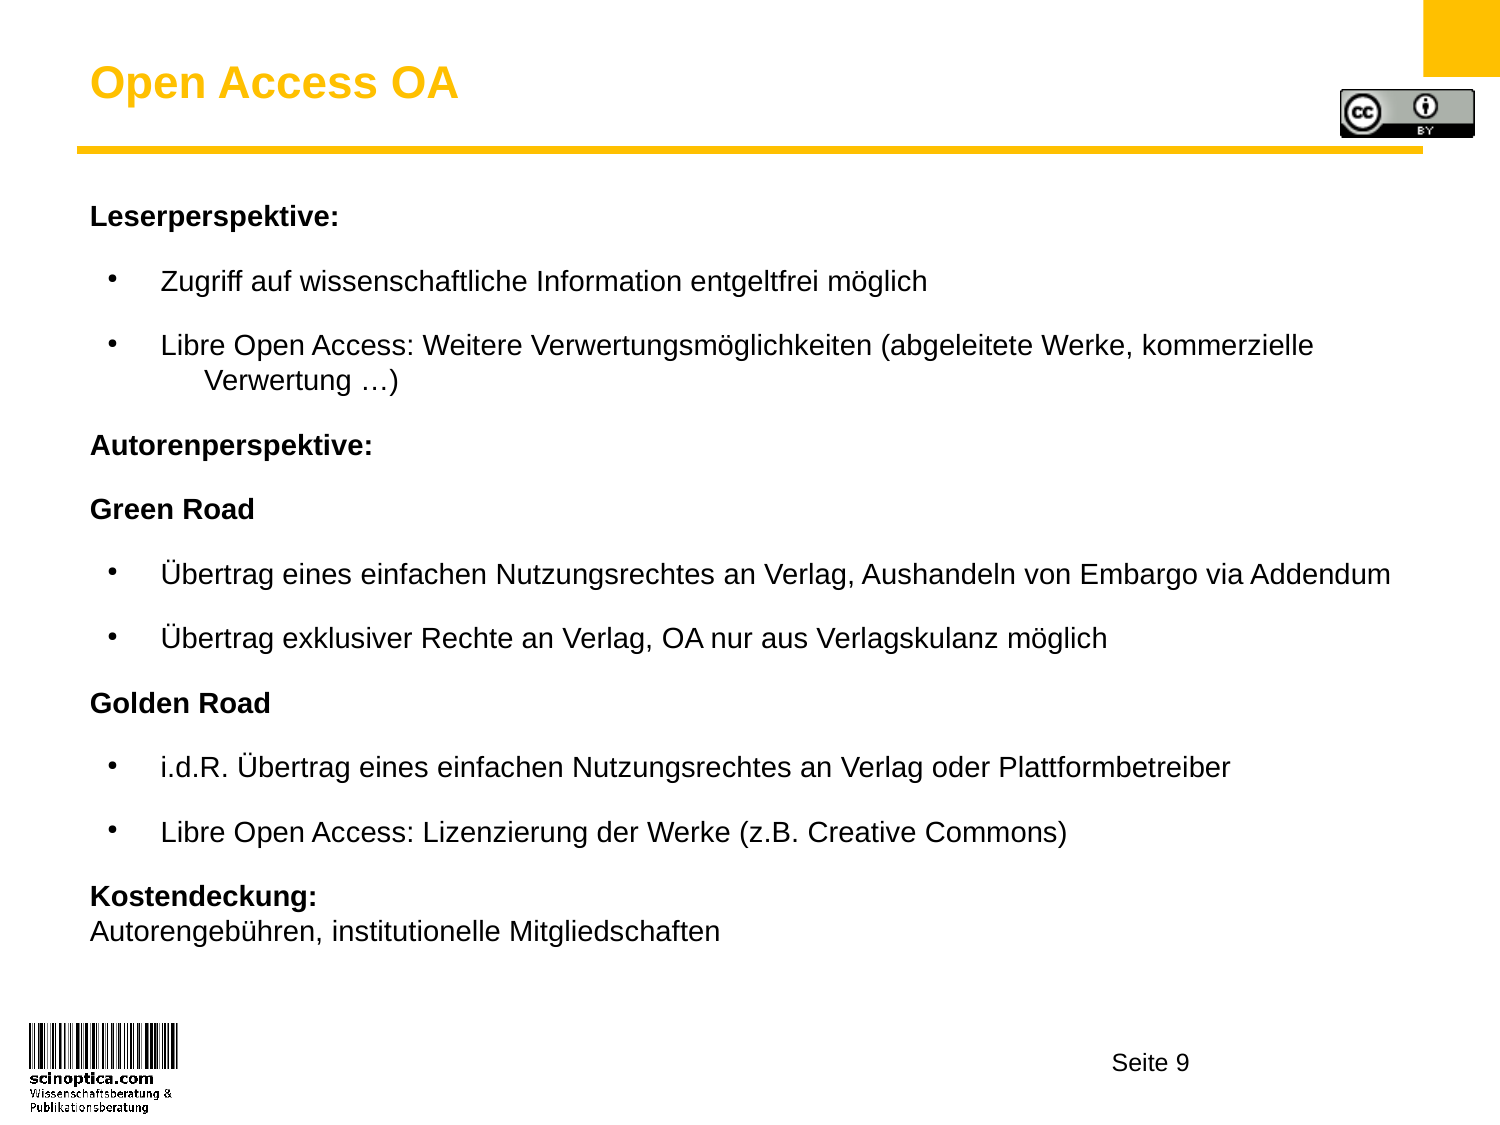

# Open Access OA
Leserperspektive:
Zugriff auf wissenschaftliche Information entgeltfrei möglich
Libre Open Access: Weitere Verwertungsmöglichkeiten (abgeleitete Werke, kommerzielle Verwertung …)
Autorenperspektive:
Green Road
Übertrag eines einfachen Nutzungsrechtes an Verlag, Aushandeln von Embargo via Addendum
Übertrag exklusiver Rechte an Verlag, OA nur aus Verlagskulanz möglich
Golden Road
i.d.R. Übertrag eines einfachen Nutzungsrechtes an Verlag oder Plattformbetreiber
Libre Open Access: Lizenzierung der Werke (z.B. Creative Commons)
Kostendeckung:
Autorengebühren, institutionelle Mitgliedschaften
Seite